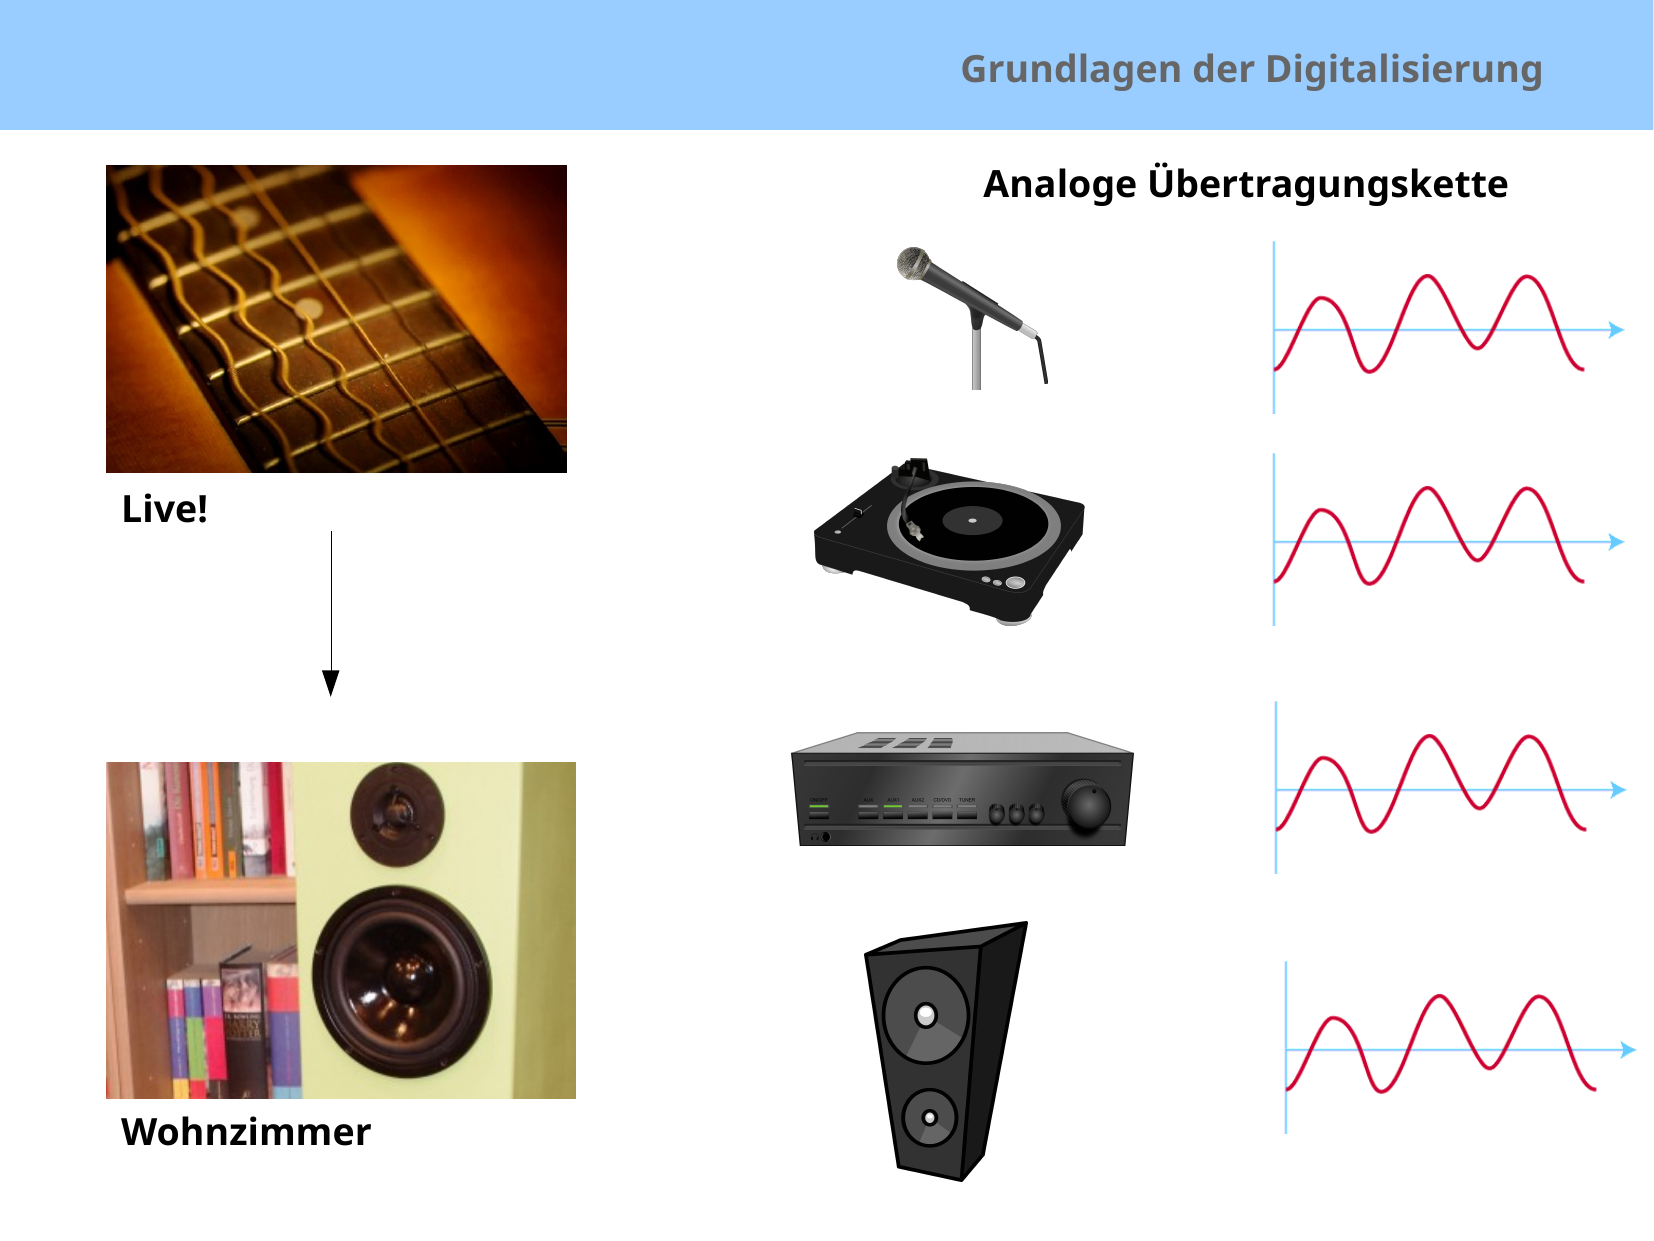

Grundlagen der Digitalisierung
Analoge Übertragungskette
Live!
Wohnzimmer